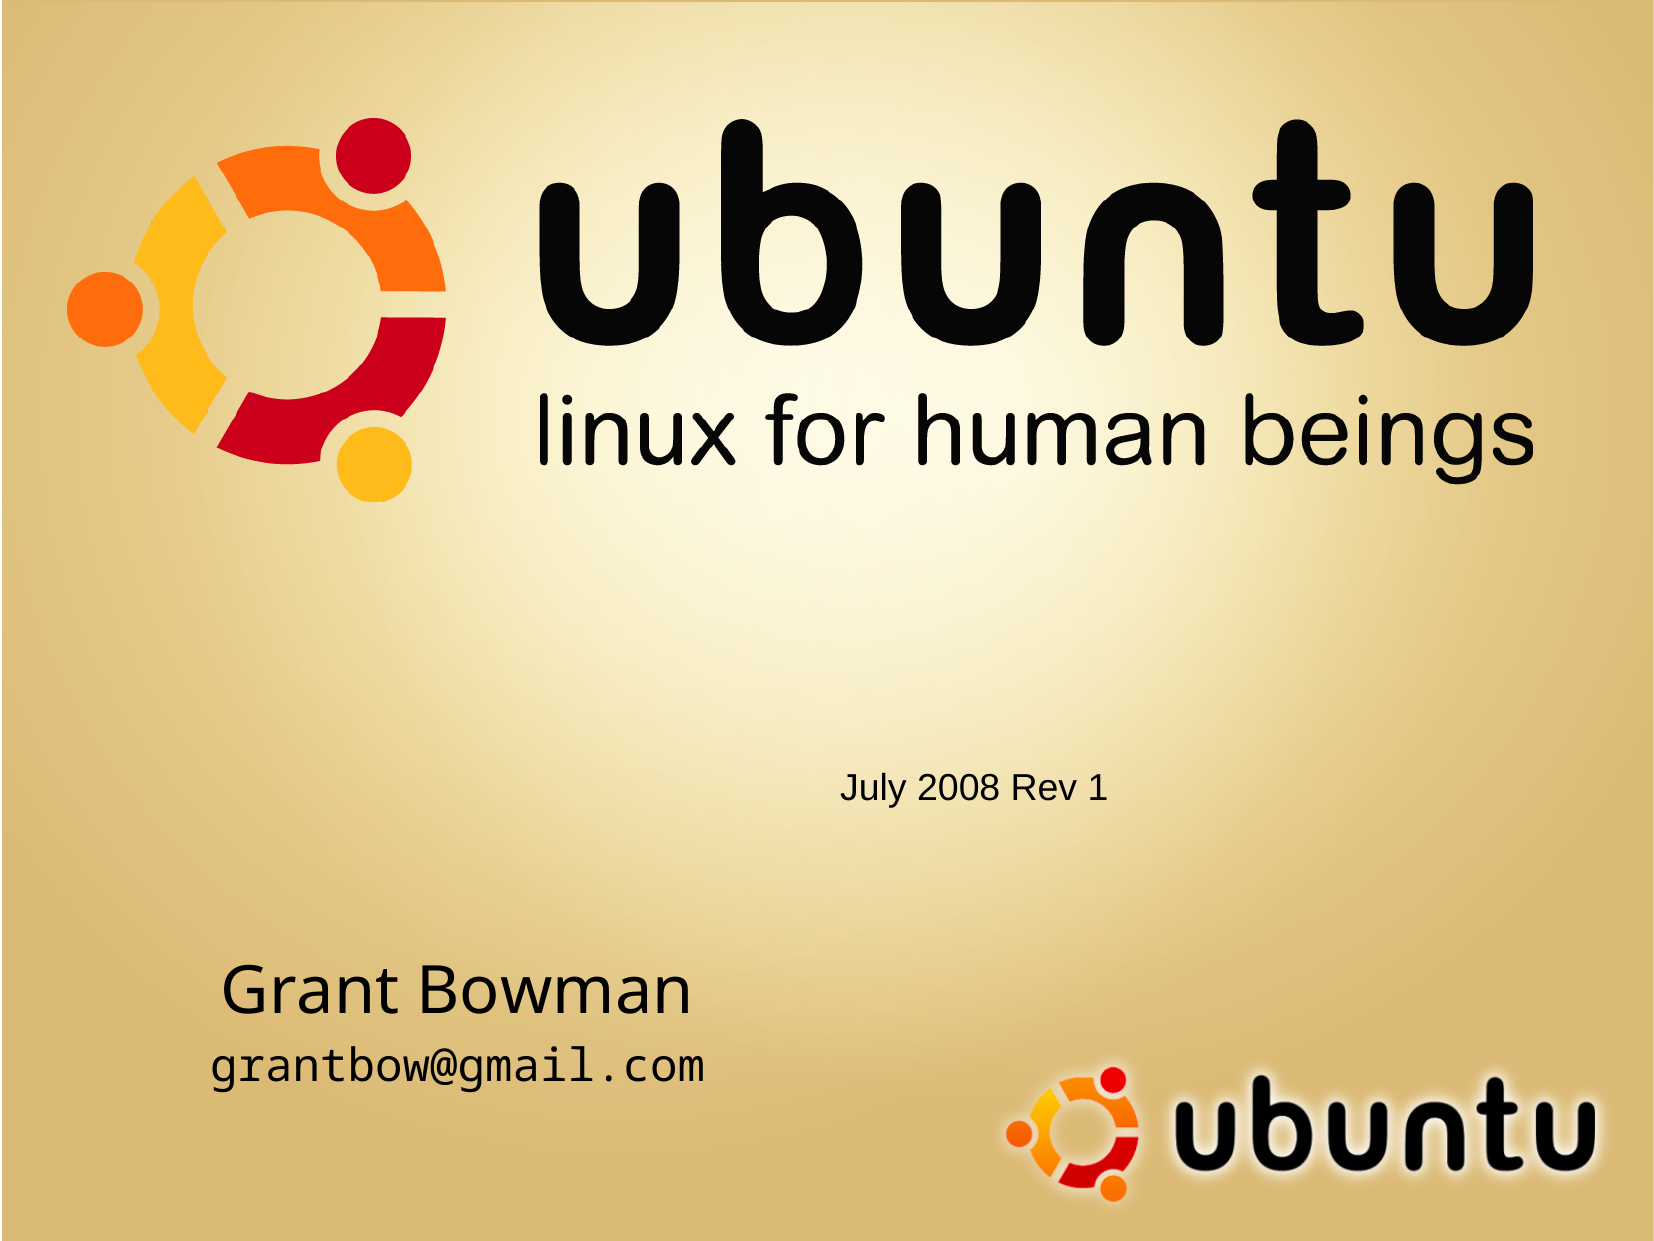

July 2008 Rev 1
# Grant Bowman grantbow@gmail.com